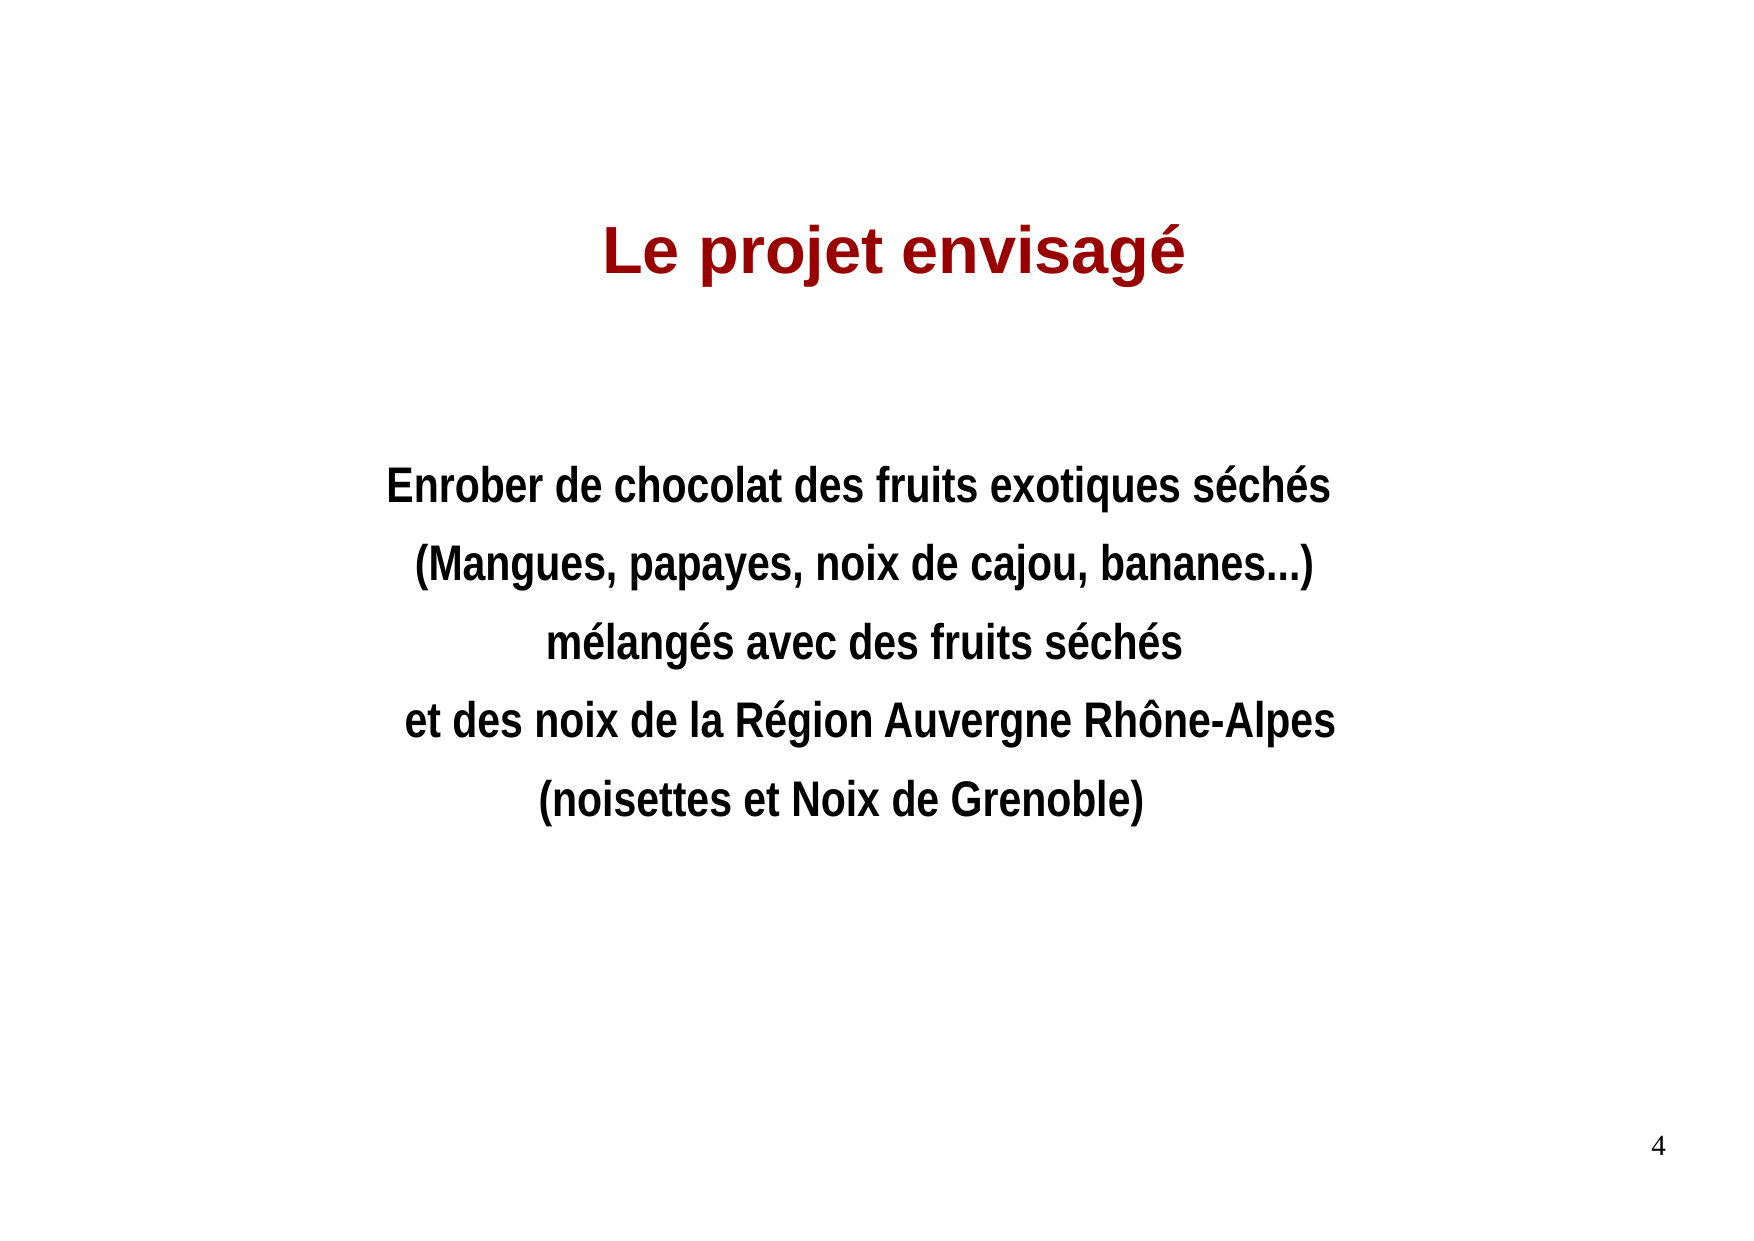

# Le projet envisagé
Enrober de chocolat des fruits exotiques séchés
(Mangues, papayes, noix de cajou, bananes...)
mélangés avec des fruits séchés
et des noix de la Région Auvergne Rhône-Alpes
(noisettes et Noix de Grenoble)
4